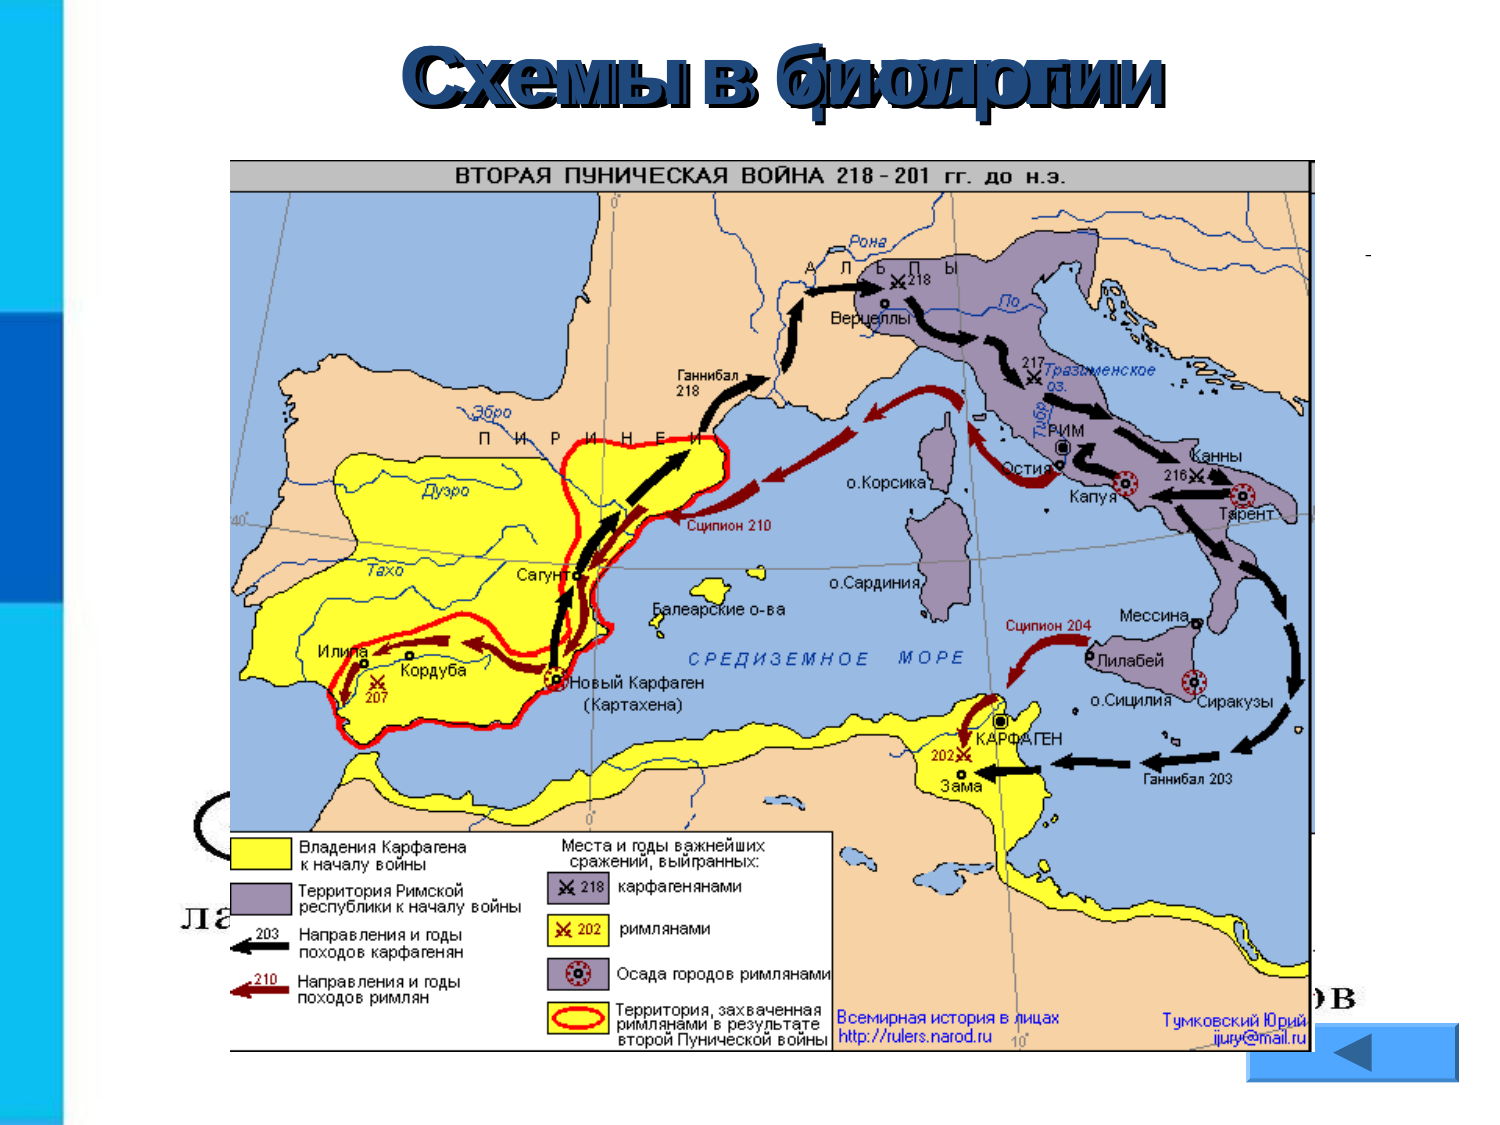

Схемы в биологии
Схемы в истории
Схемы в физике
♂
♀
Р
х
генотип
аа
АА
a
a
гаметы
А
А
х
F1
Аа